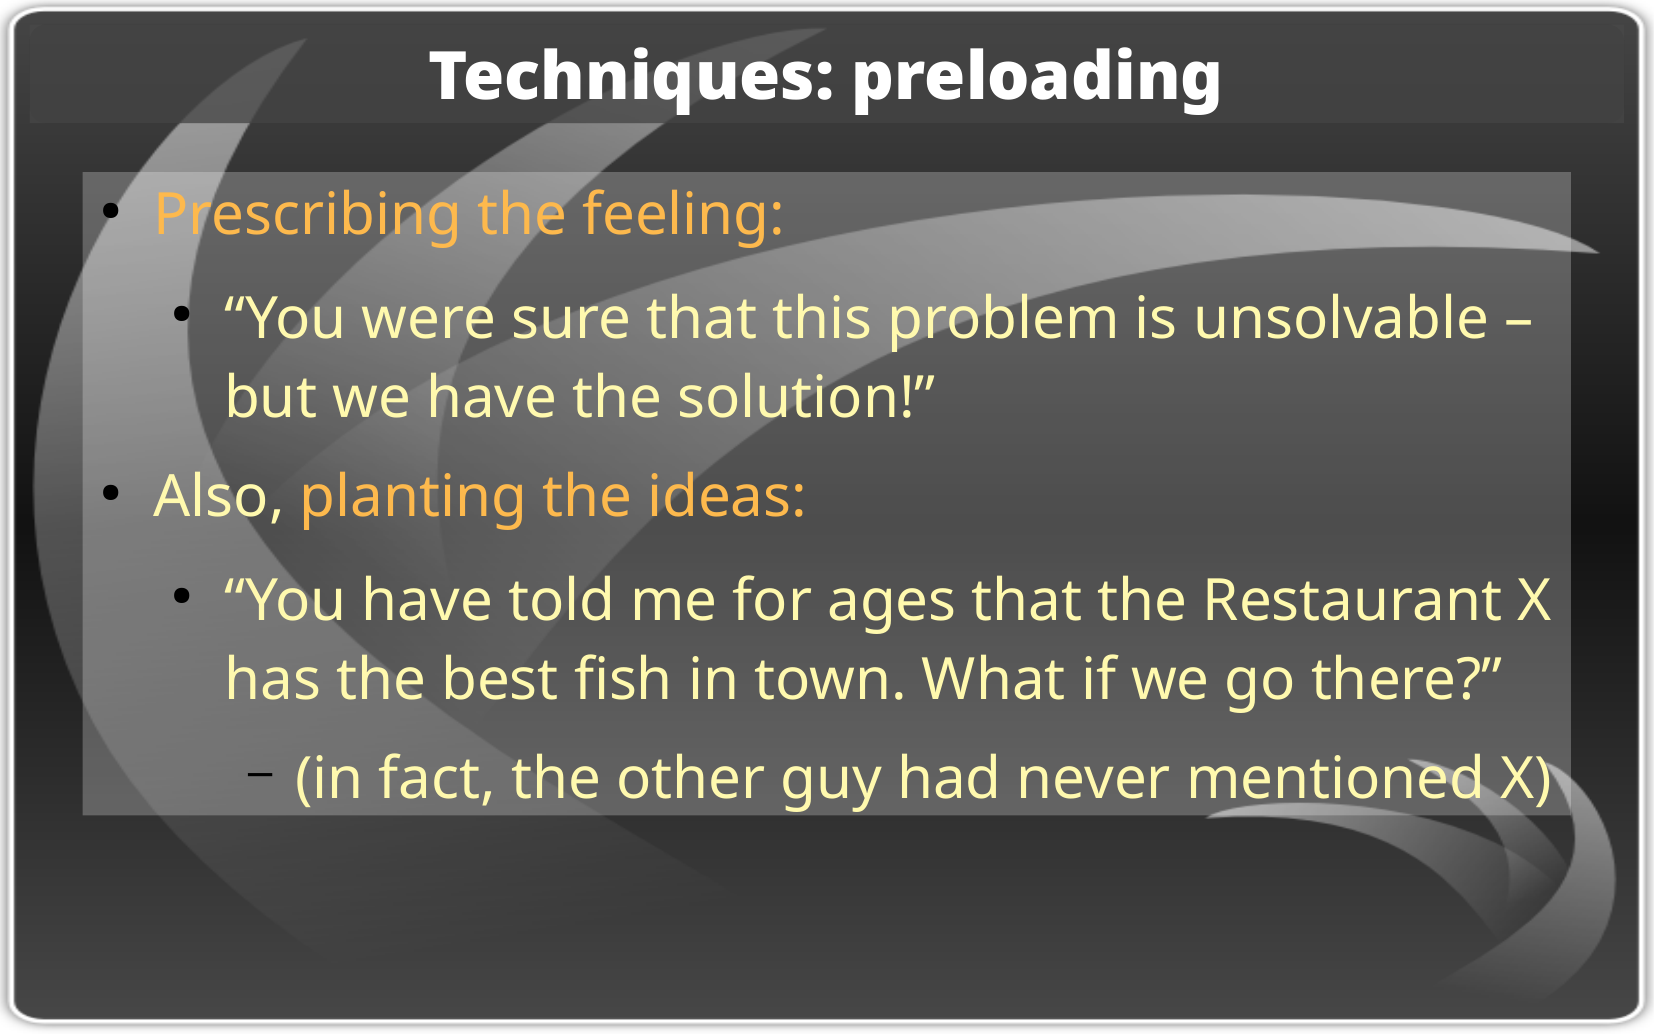

# Techniques: preloading
Prescribing the feeling:
“You were sure that this problem is unsolvable – but we have the solution!”
Also, planting the ideas:
“You have told me for ages that the Restaurant X has the best fish in town. What if we go there?”
(in fact, the other guy had never mentioned X)